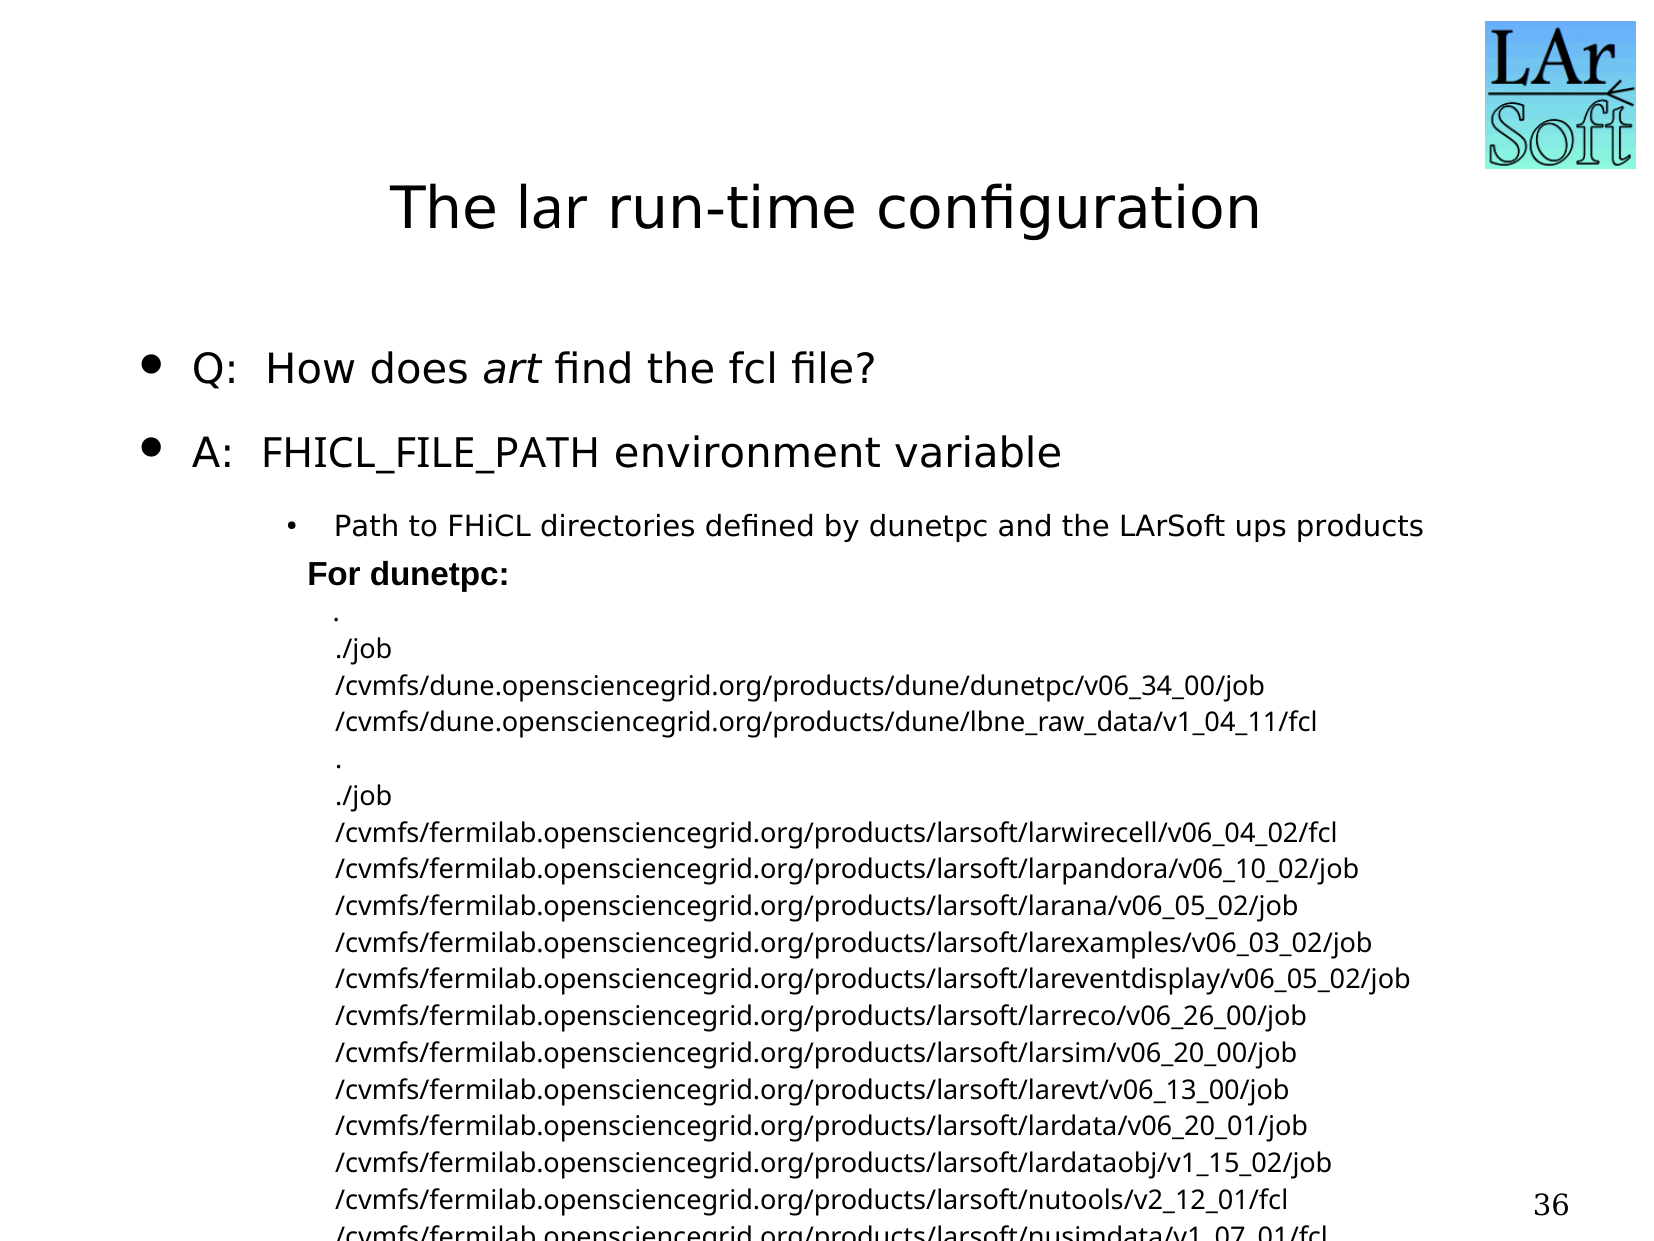

# The lar run-time configuration
Q: How does art find the fcl file?
A: FHICL_FILE_PATH environment variable
Path to FHiCL directories defined by dunetpc and the LArSoft ups products
For dunetpc:
 .
 ./job
 /cvmfs/dune.opensciencegrid.org/products/dune/dunetpc/v06_34_00/job
 /cvmfs/dune.opensciencegrid.org/products/dune/lbne_raw_data/v1_04_11/fcl
 .
 ./job
 /cvmfs/fermilab.opensciencegrid.org/products/larsoft/larwirecell/v06_04_02/fcl
 /cvmfs/fermilab.opensciencegrid.org/products/larsoft/larpandora/v06_10_02/job
 /cvmfs/fermilab.opensciencegrid.org/products/larsoft/larana/v06_05_02/job
 /cvmfs/fermilab.opensciencegrid.org/products/larsoft/larexamples/v06_03_02/job
 /cvmfs/fermilab.opensciencegrid.org/products/larsoft/lareventdisplay/v06_05_02/job
 /cvmfs/fermilab.opensciencegrid.org/products/larsoft/larreco/v06_26_00/job
 /cvmfs/fermilab.opensciencegrid.org/products/larsoft/larsim/v06_20_00/job
 /cvmfs/fermilab.opensciencegrid.org/products/larsoft/larevt/v06_13_00/job
 /cvmfs/fermilab.opensciencegrid.org/products/larsoft/lardata/v06_20_01/job
 /cvmfs/fermilab.opensciencegrid.org/products/larsoft/lardataobj/v1_15_02/job
 /cvmfs/fermilab.opensciencegrid.org/products/larsoft/nutools/v2_12_01/fcl
 /cvmfs/fermilab.opensciencegrid.org/products/larsoft/nusimdata/v1_07_01/fcl
 /cvmfs/fermilab.opensciencegrid.org/products/larsoft/larcore/v06_09_01/job
 /cvmfs/fermilab.opensciencegrid.org/products/larsoft/larcoreobj/v1_13_01/job
36